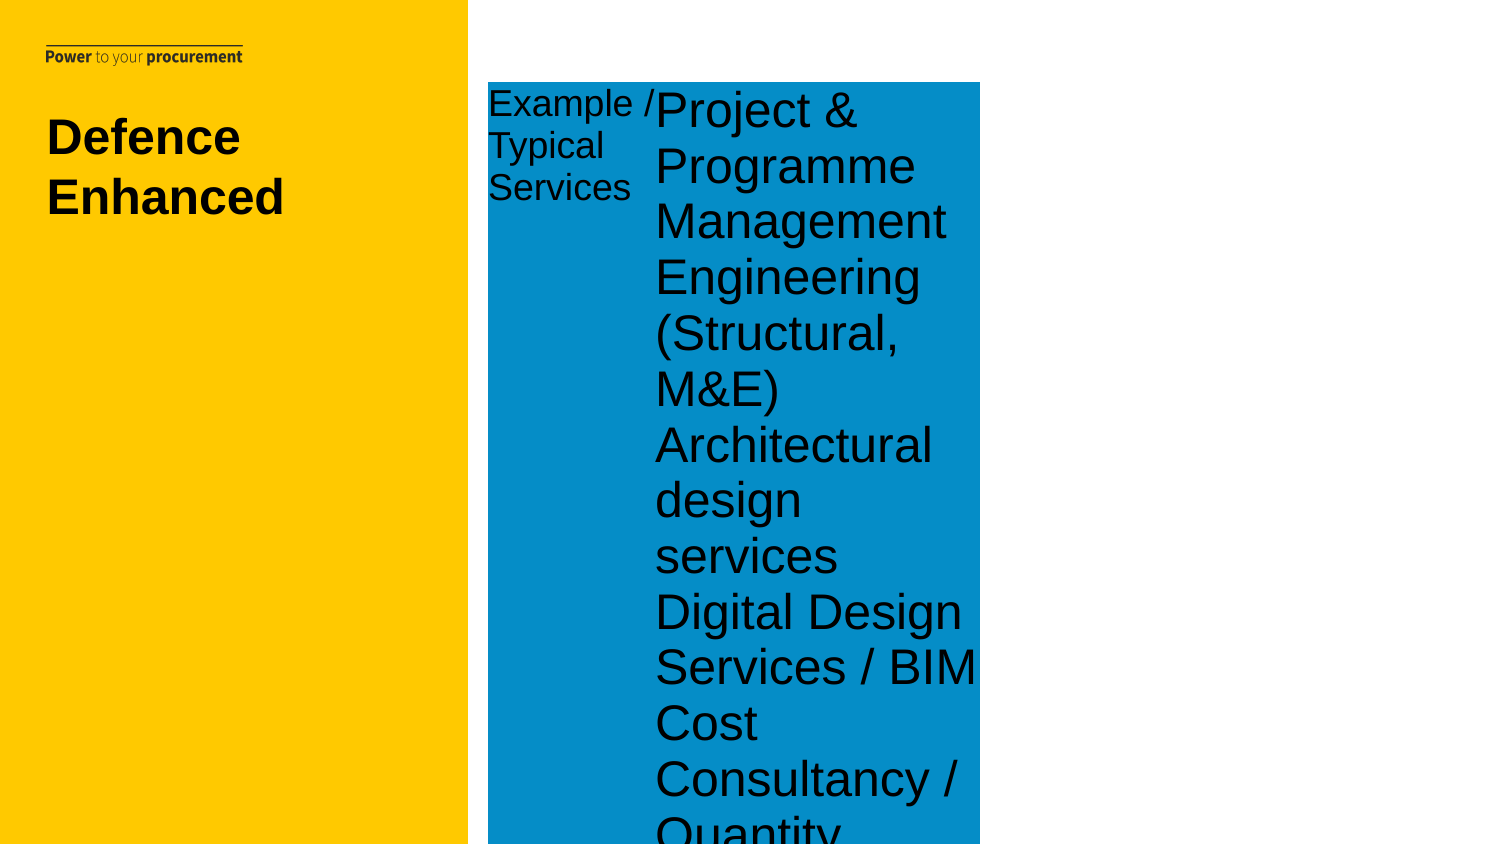

| Example / Typical Services | Project & Programme Management Engineering (Structural, M&E) Architectural design services Digital Design Services / BIM Cost Consultancy / Quantity surveying Environmental & Sustainability Health & Safety CBRN Protected Buildings Blast, Ballistics and Weapons Effects on Structures Range Design and Safety |
| --- | --- |
| Number of suppliers | 5 |
| Estimated pipeline | £200m |
| Commercial Model | Median Evaluation, Time charge rates |
# Defence Enhanced